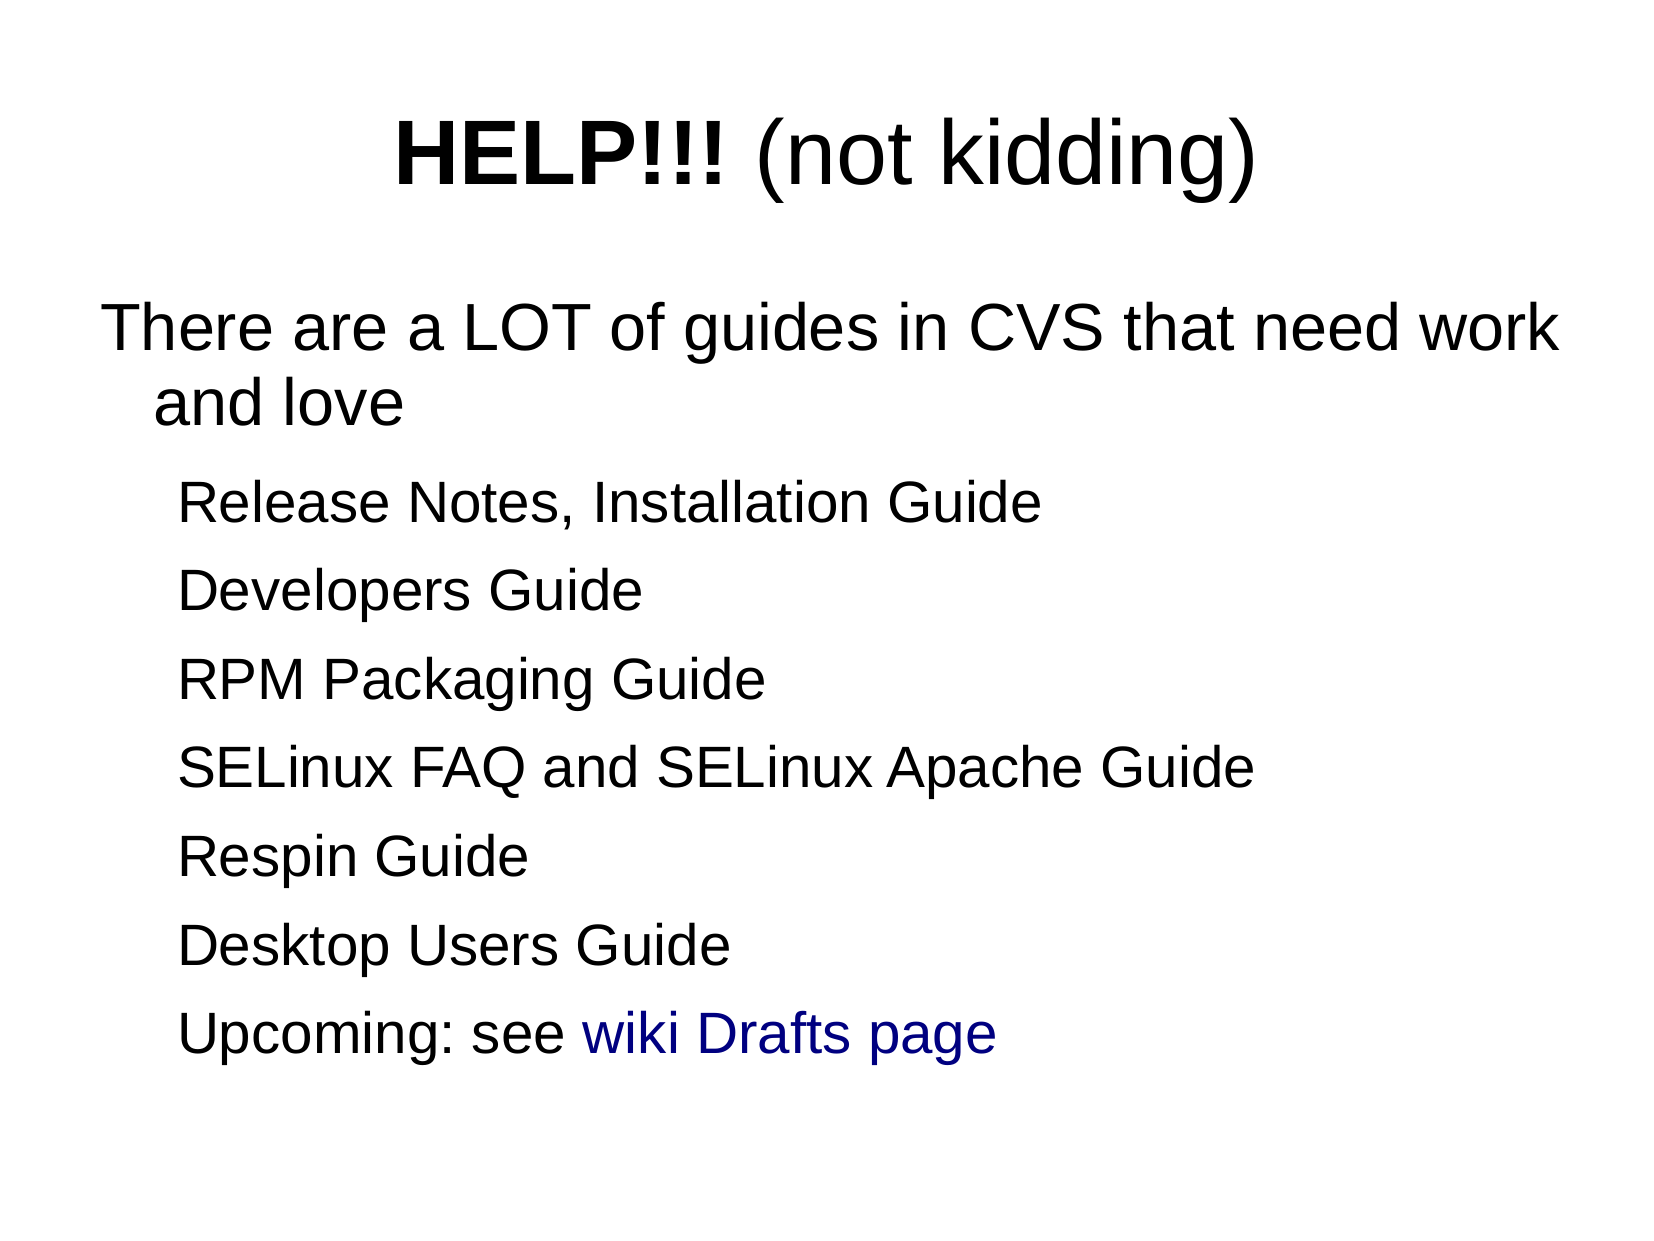

# HELP!!! (not kidding)
There are a LOT of guides in CVS that need work and love
Release Notes, Installation Guide
Developers Guide
RPM Packaging Guide
SELinux FAQ and SELinux Apache Guide
Respin Guide
Desktop Users Guide
Upcoming: see wiki Drafts page